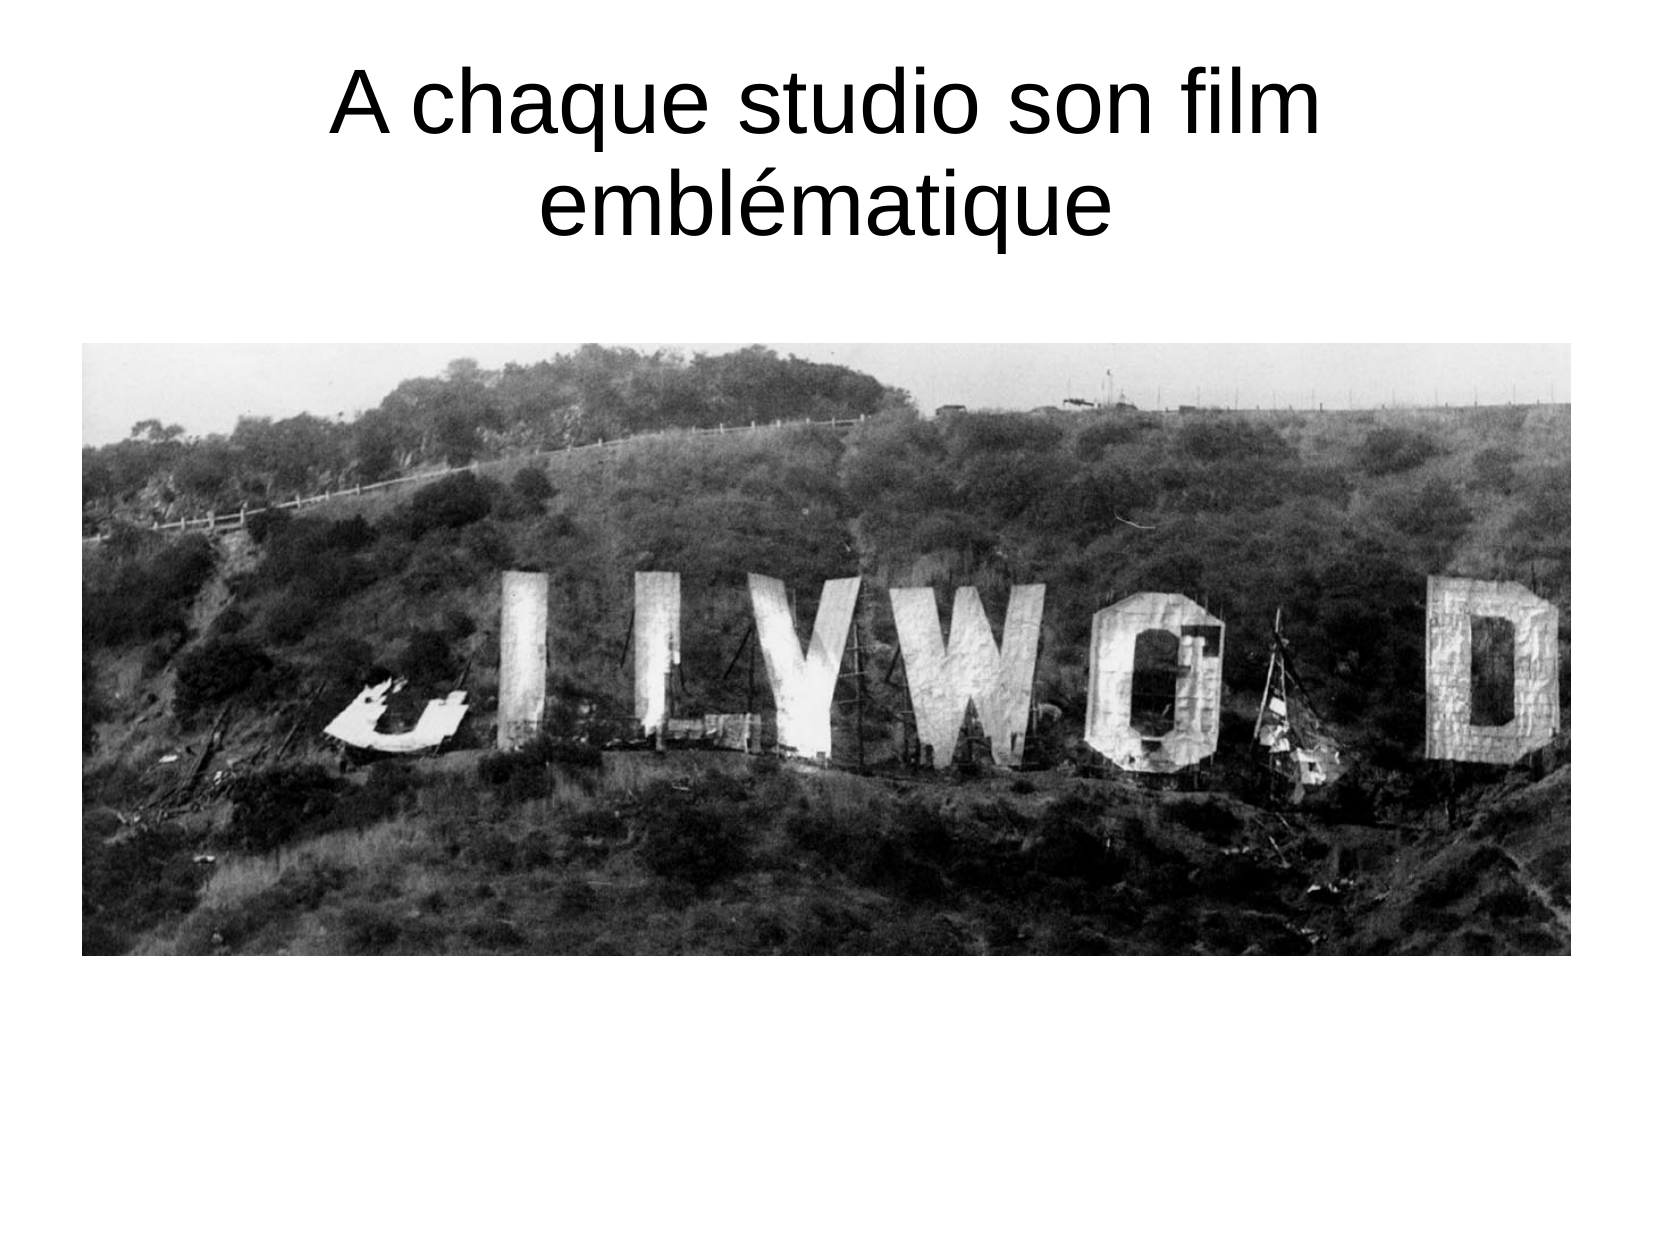

# A chaque studio son film emblématique